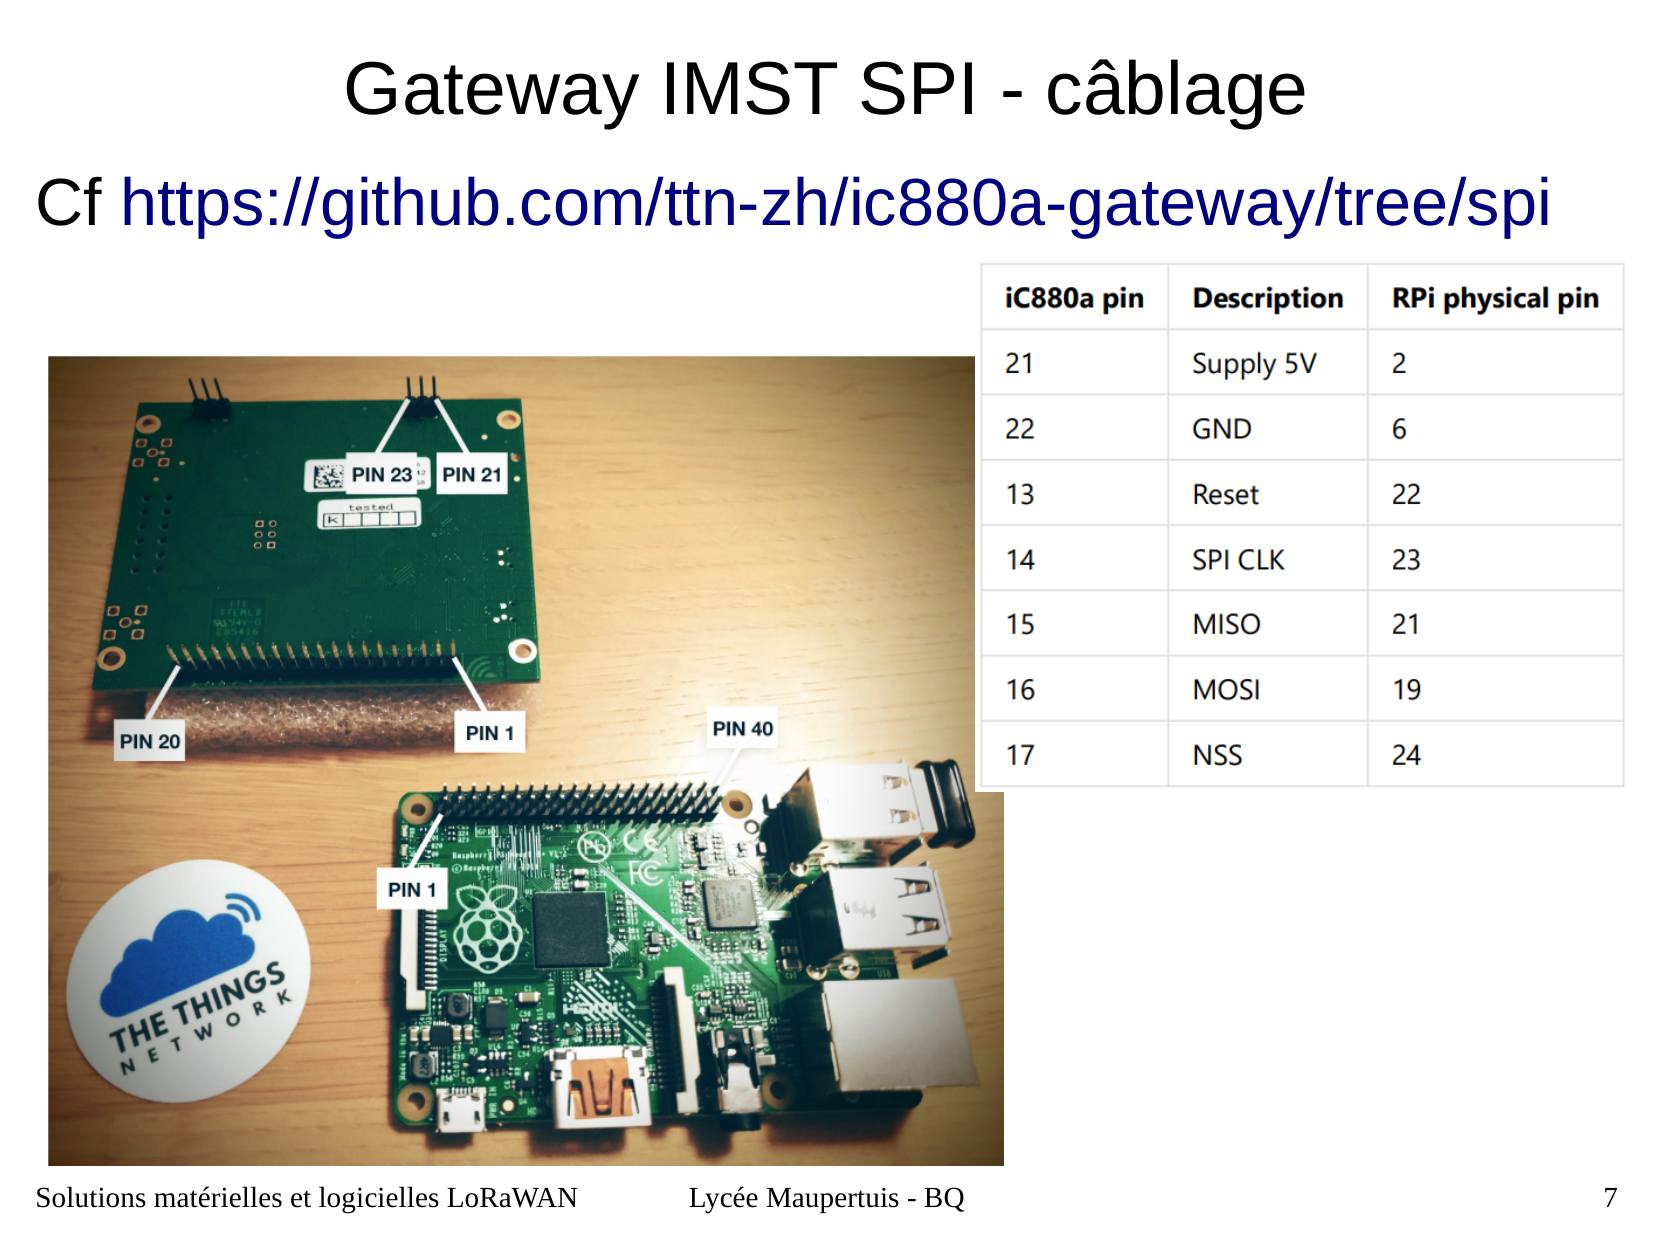

# Gateway IMST SPI - câblage
Cf https://github.com/ttn-zh/ic880a-gateway/tree/spi
Solutions matérielles et logicielles LoRaWAN
Lycée Maupertuis - BQ
7